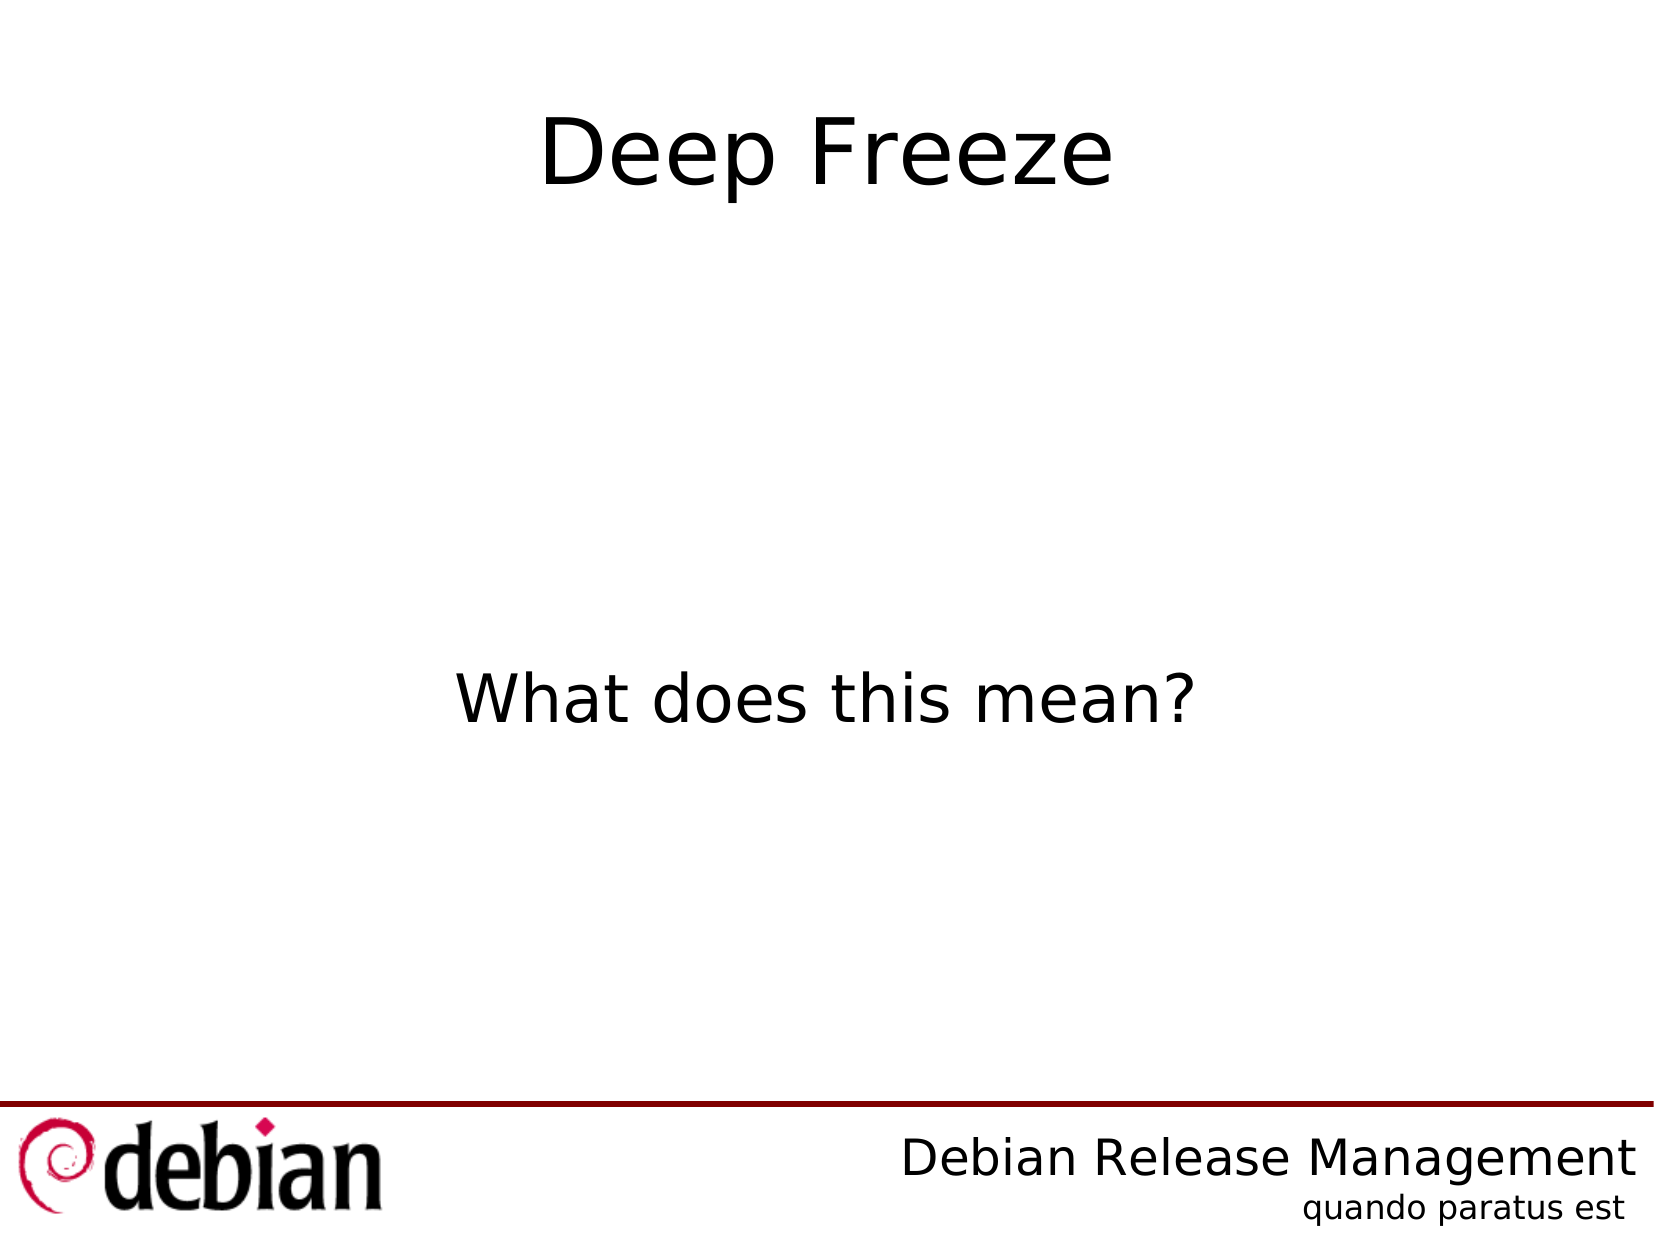

# Deep Freeze
What does this mean?